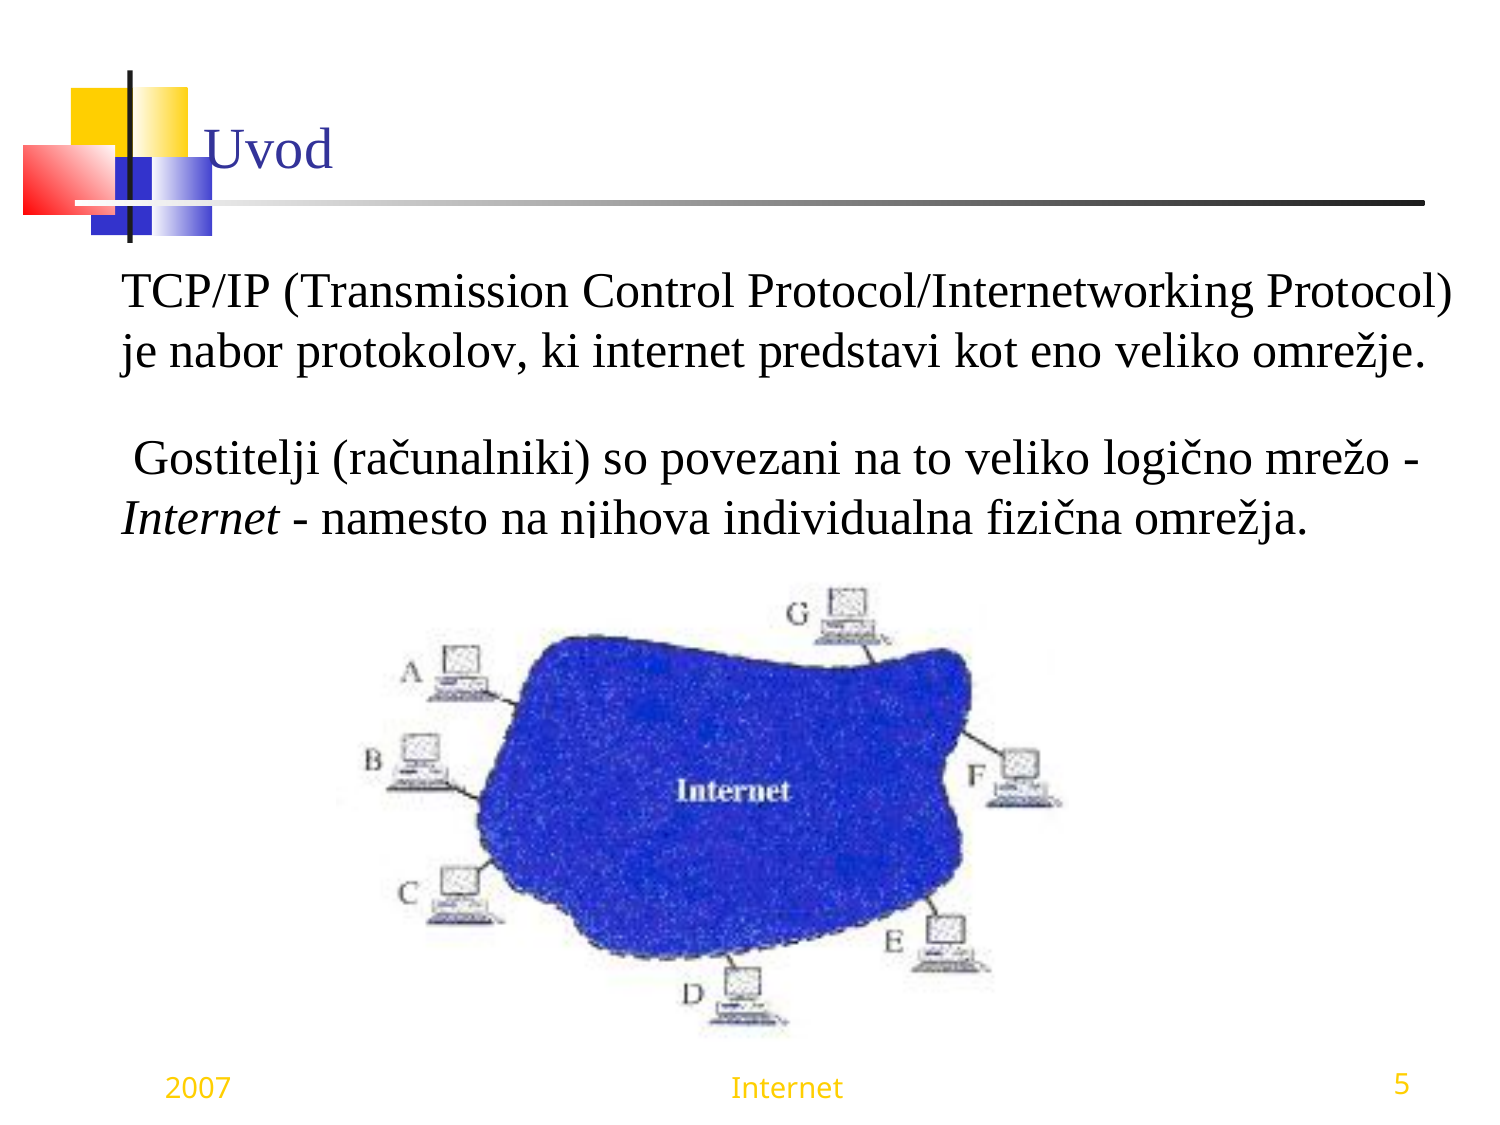

# Uvod
	TCP/IP (Transmission Control Protocol/Internetworking Protocol) je nabor protokolov, ki internet predstavi kot eno veliko omrežje.
	 Gostitelji (računalniki) so povezani na to veliko logično mrežo -Internet - namesto na njihova individualna fizična omrežja.
2007
Internet